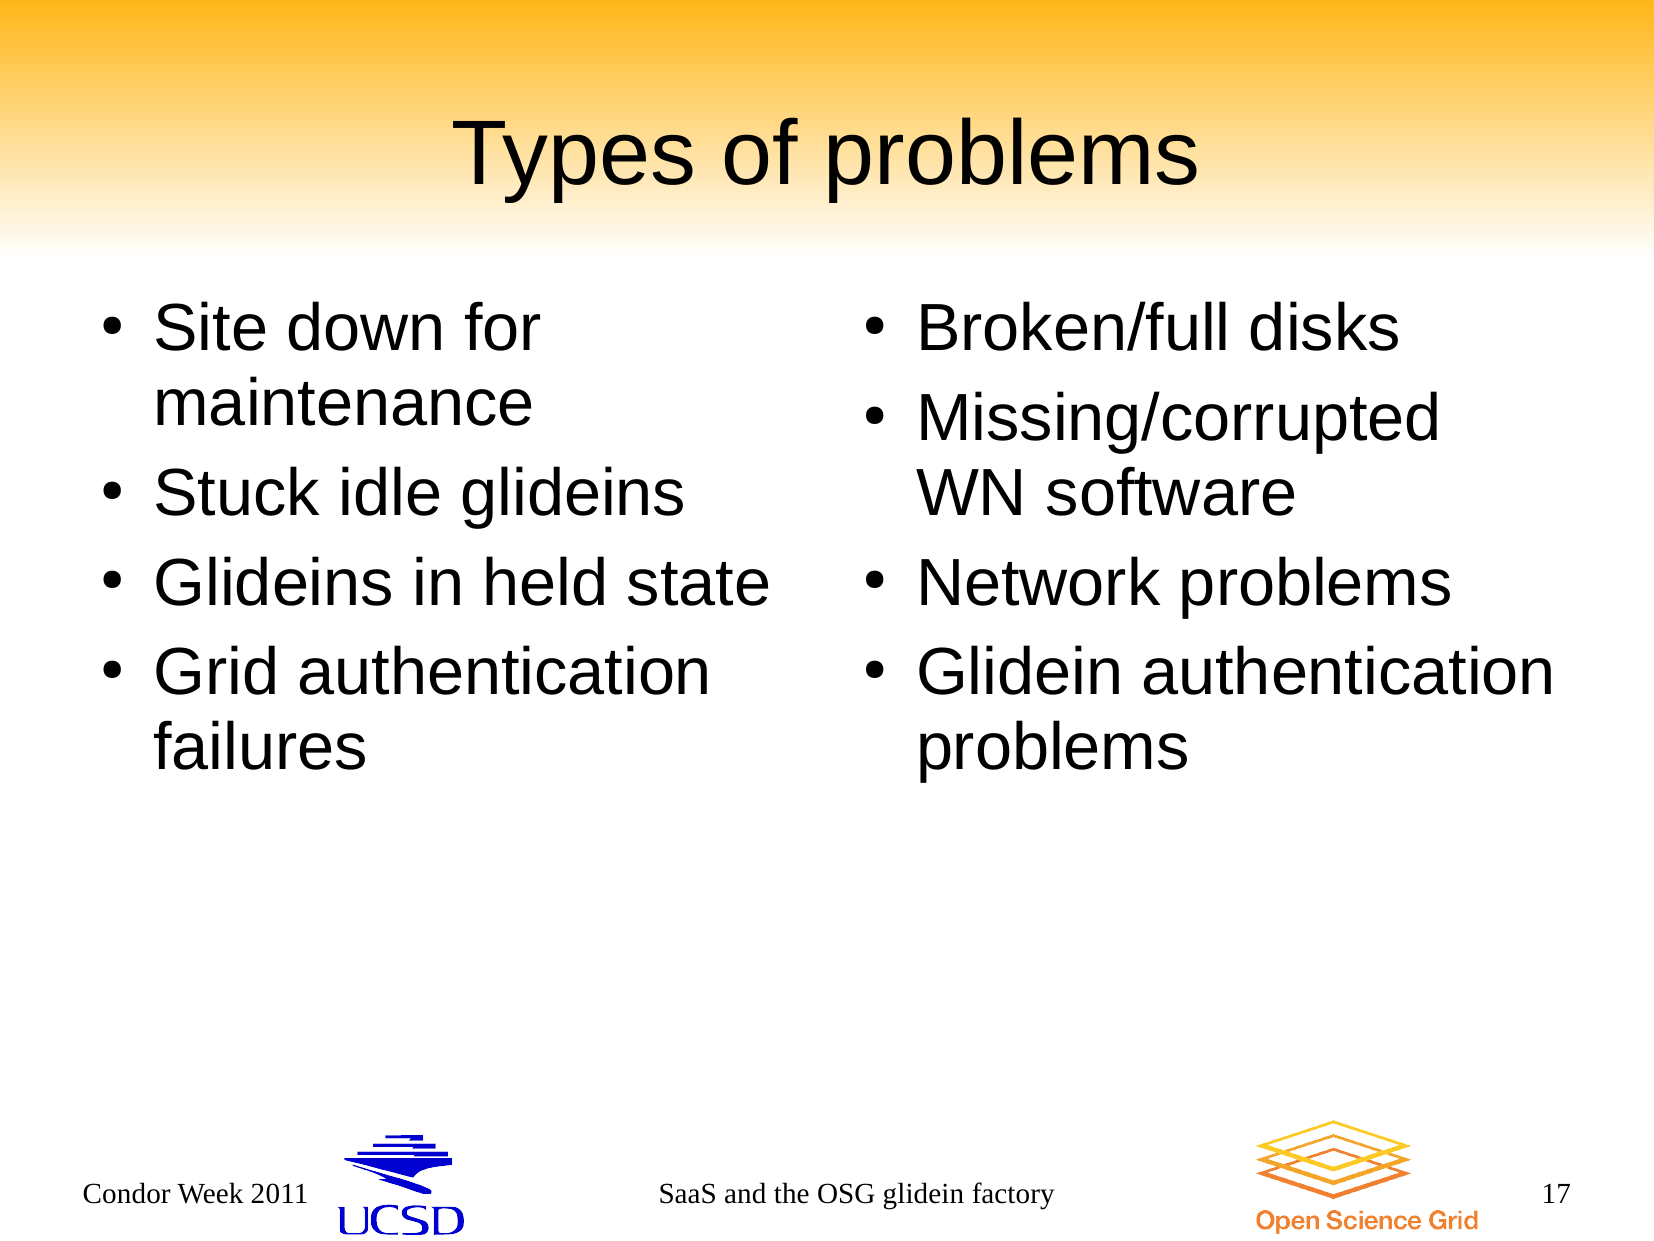

# Types of problems
Site down for maintenance
Stuck idle glideins
Glideins in held state
Grid authentication failures
Broken/full disks
Missing/corrupted WN software
Network problems
Glidein authentication problems
Condor Week 2011
SaaS and the OSG glidein factory
17